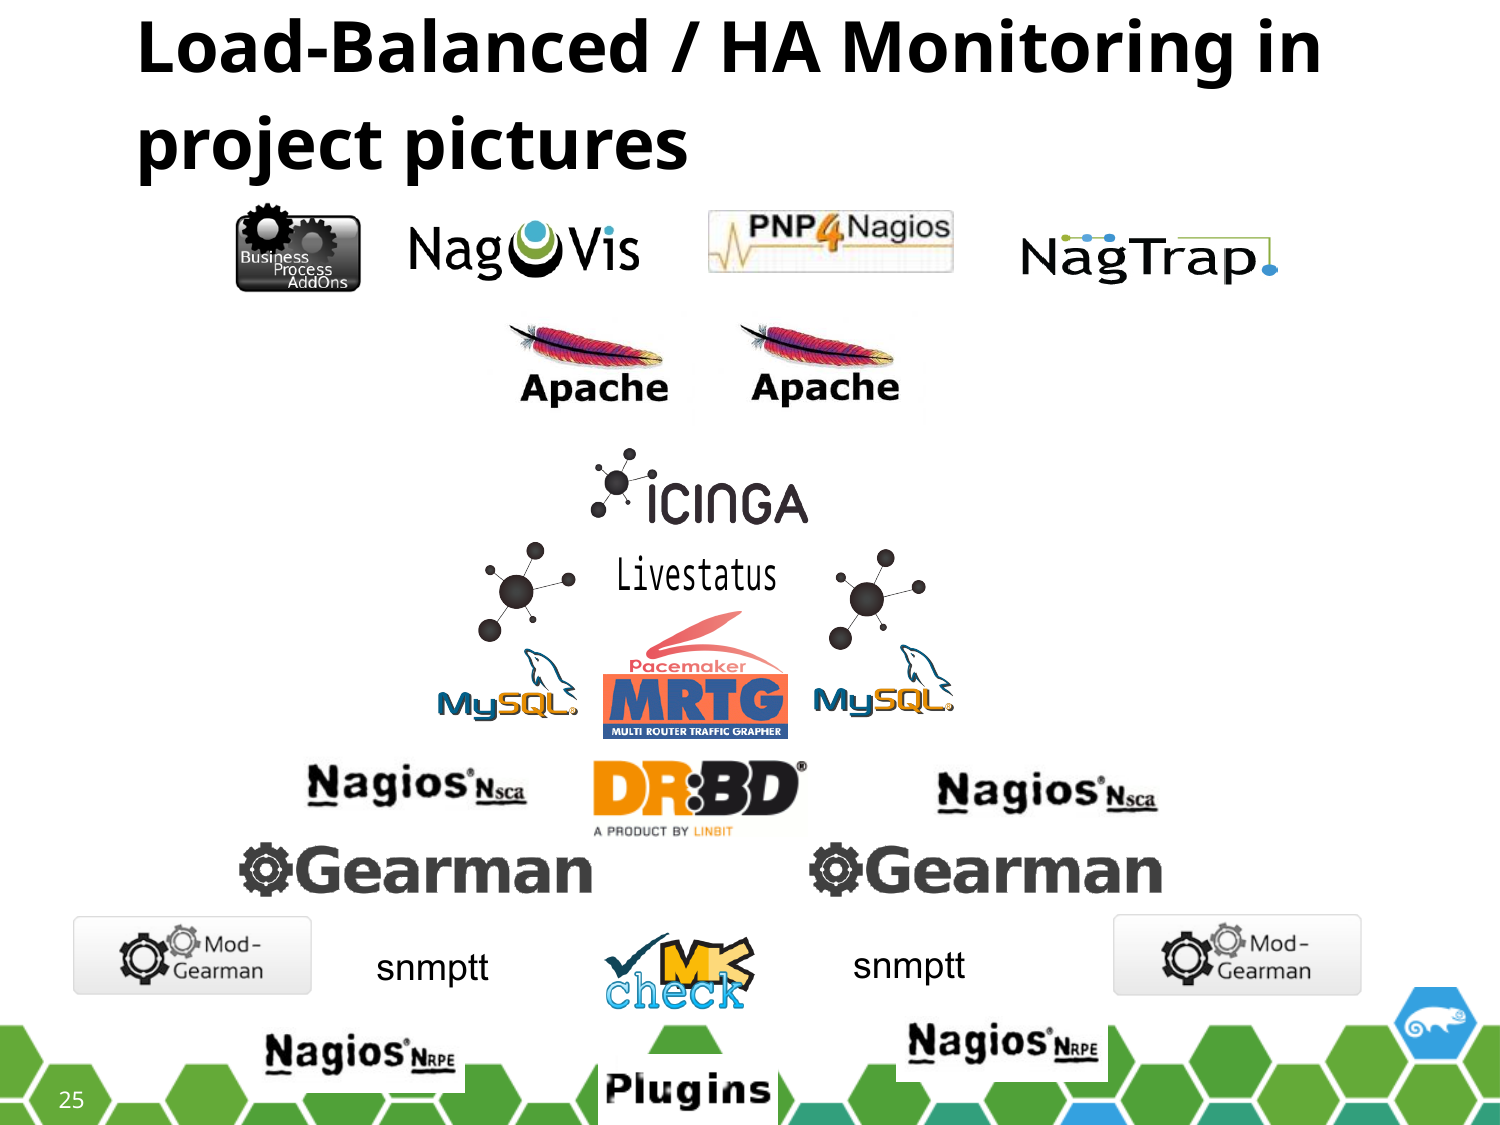

# Load-Balanced / HA Monitoring in project pictures
Livestatus
snmptt
snmptt